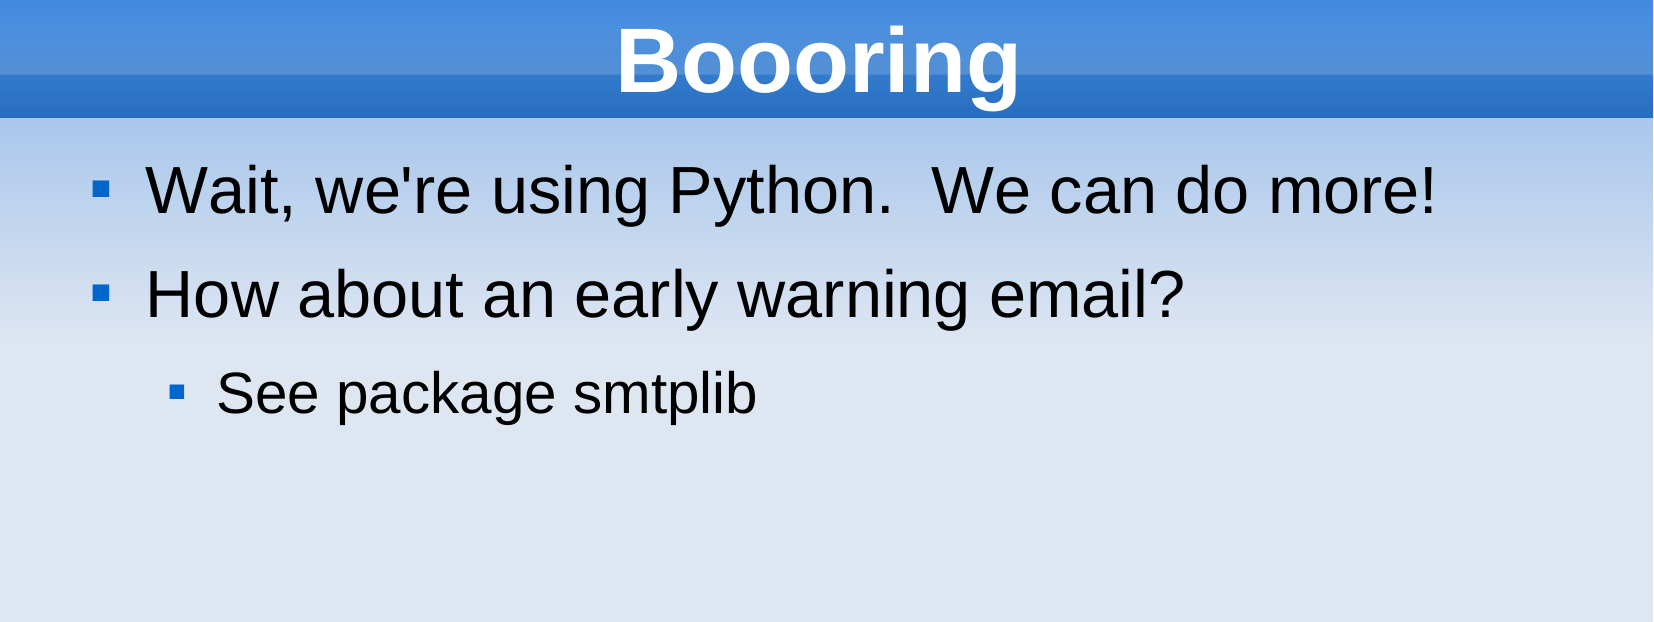

# Boooring
Wait, we're using Python. We can do more!
How about an early warning email?
See package smtplib